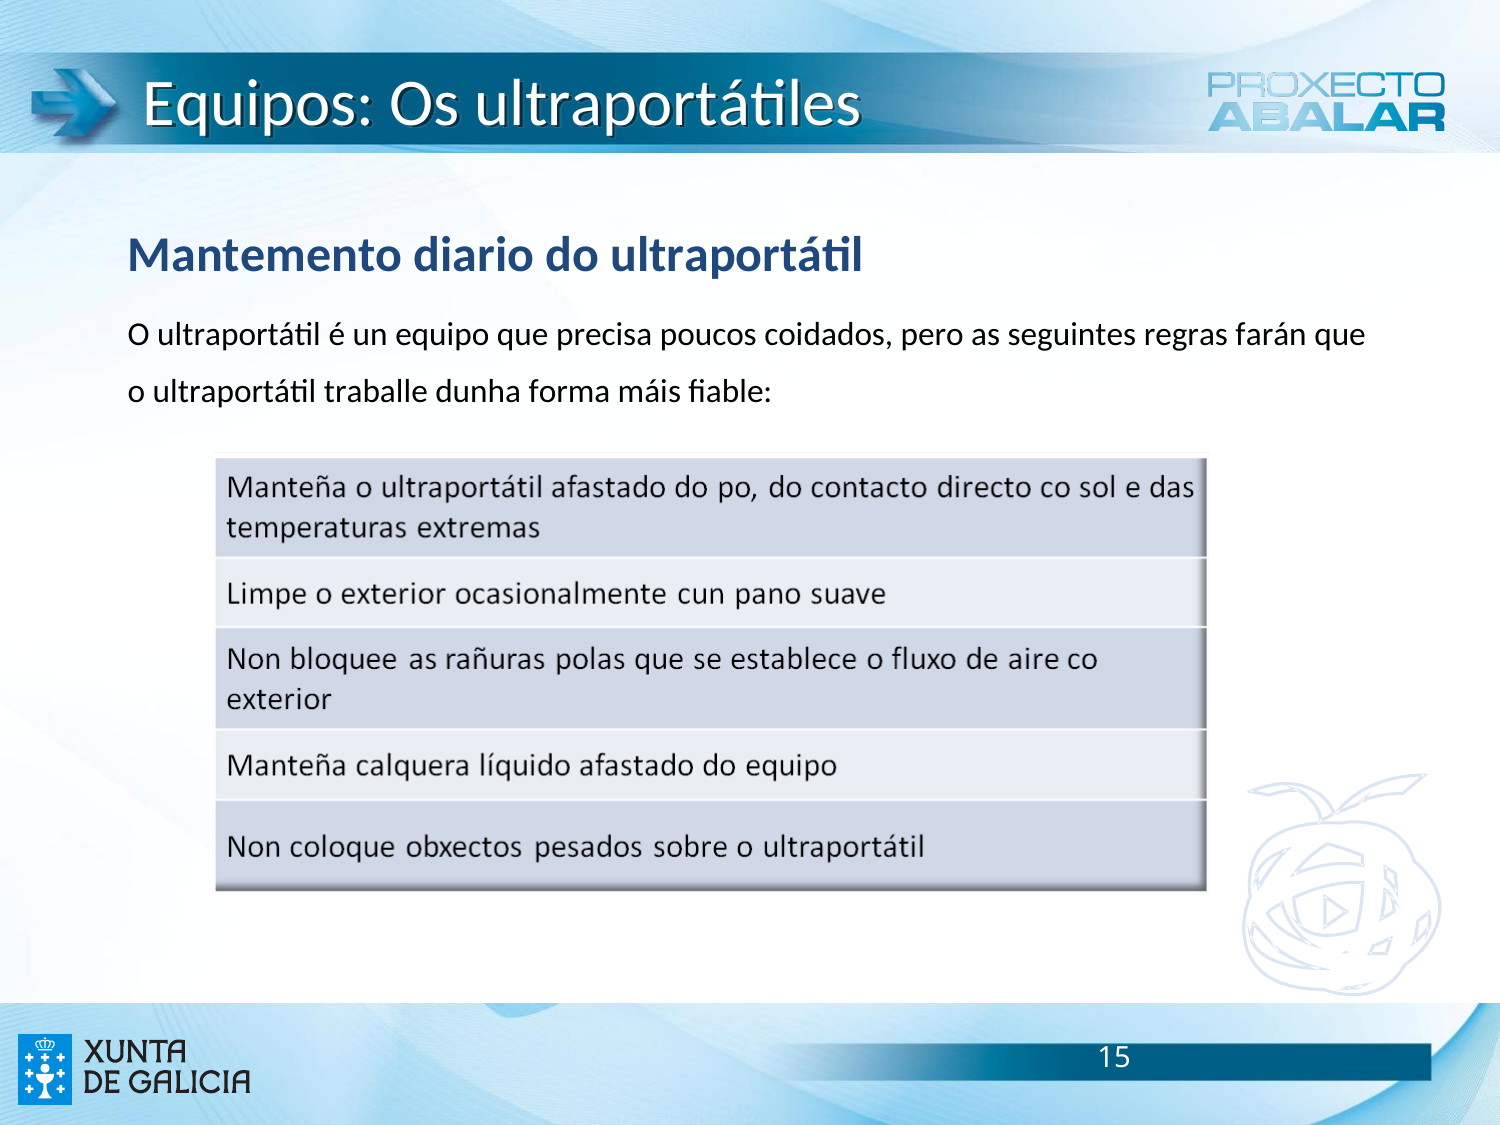

Equipos: Os ultraportátiles
Mantemento diario do ultraportátil
O ultraportátil é un equipo que precisa poucos coidados, pero as seguintes regras farán que o ultraportátil traballe dunha forma máis fiable: